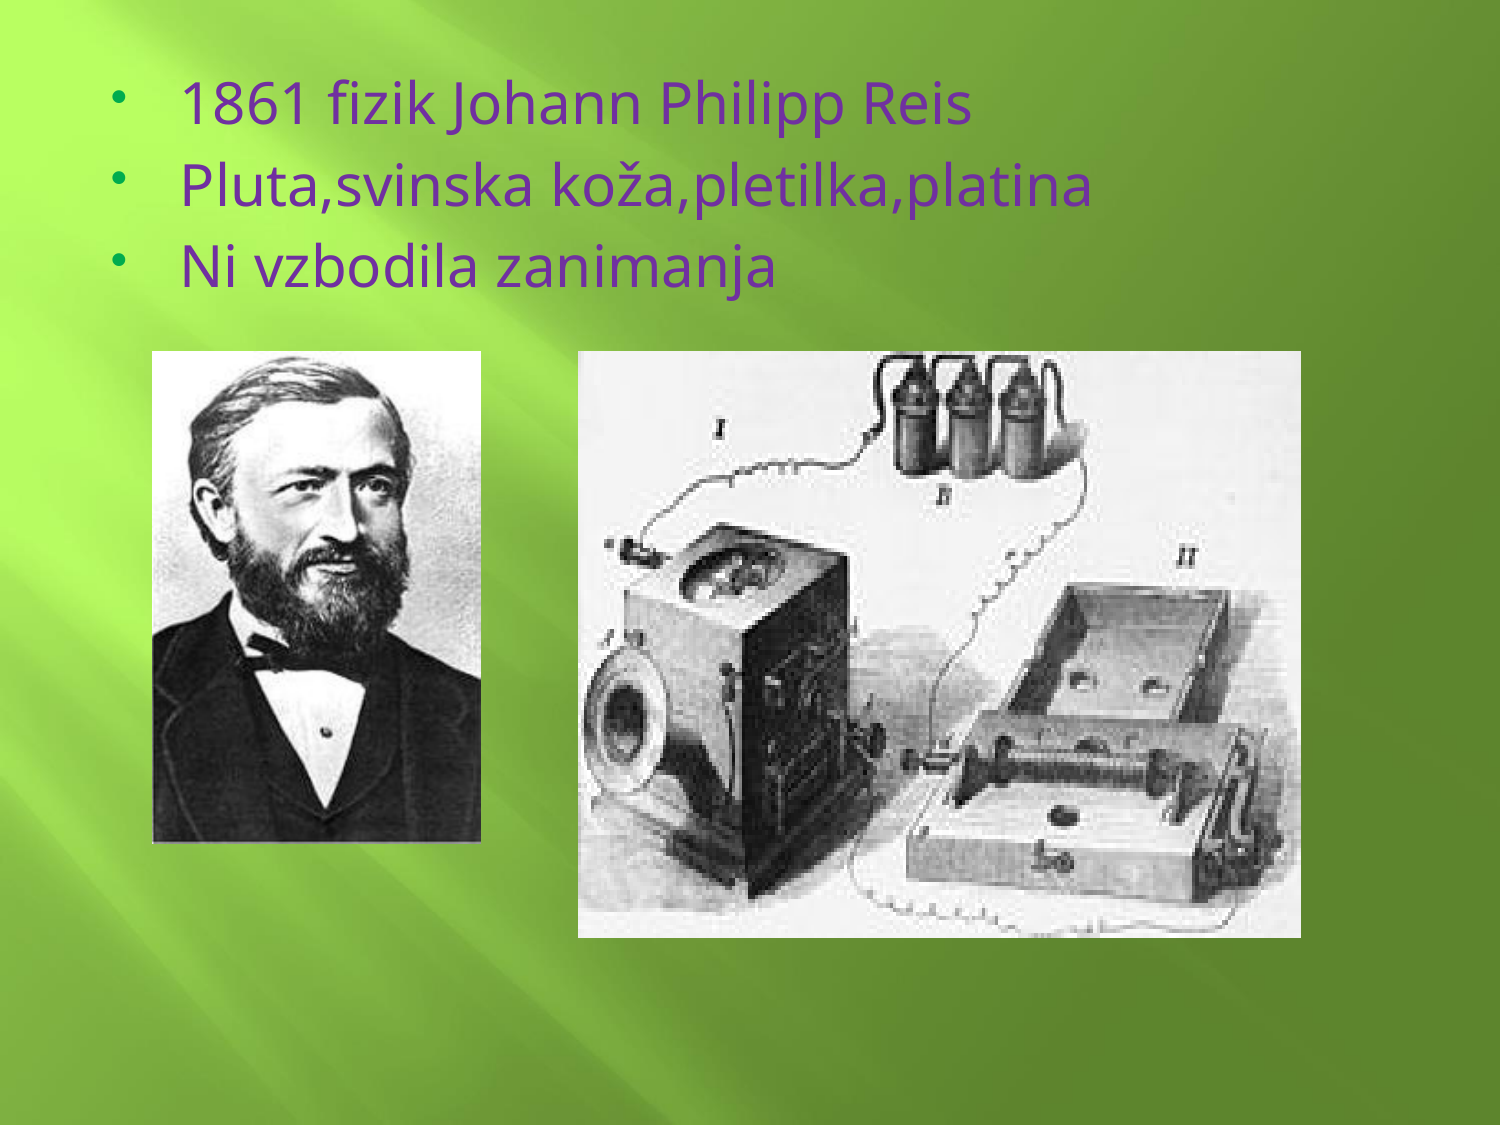

# 1861 fizik Johann Philipp Reis
Pluta,svinska koža,pletilka,platina
Ni vzbodila zanimanja